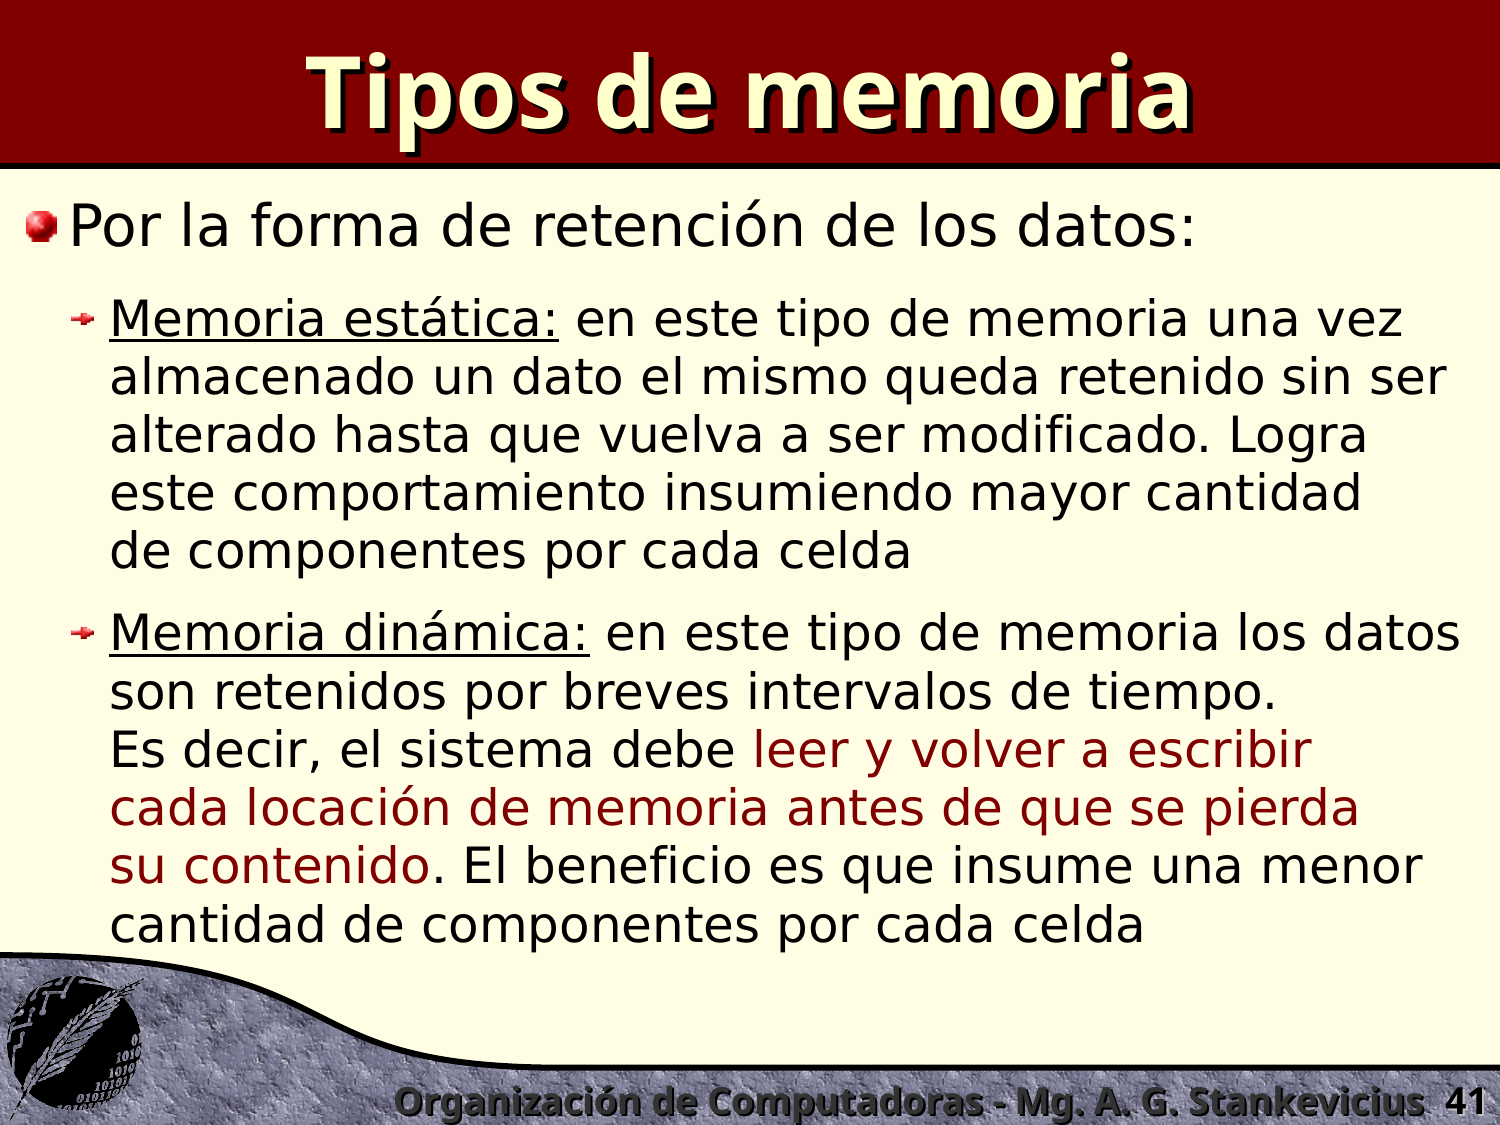

# Tipos de memoria
Por la forma de retención de los datos:
Memoria estática: en este tipo de memoria una vez almacenado un dato el mismo queda retenido sin ser alterado hasta que vuelva a ser modificado. Logra este comportamiento insumiendo mayor cantidad
de componentes por cada celda
Memoria dinámica: en este tipo de memoria los datos son retenidos por breves intervalos de tiempo.
Es decir, el sistema debe leer y volver a escribir
cada locación de memoria antes de que se pierda
su contenido. El beneficio es que insume una menor cantidad de componentes por cada celda
41